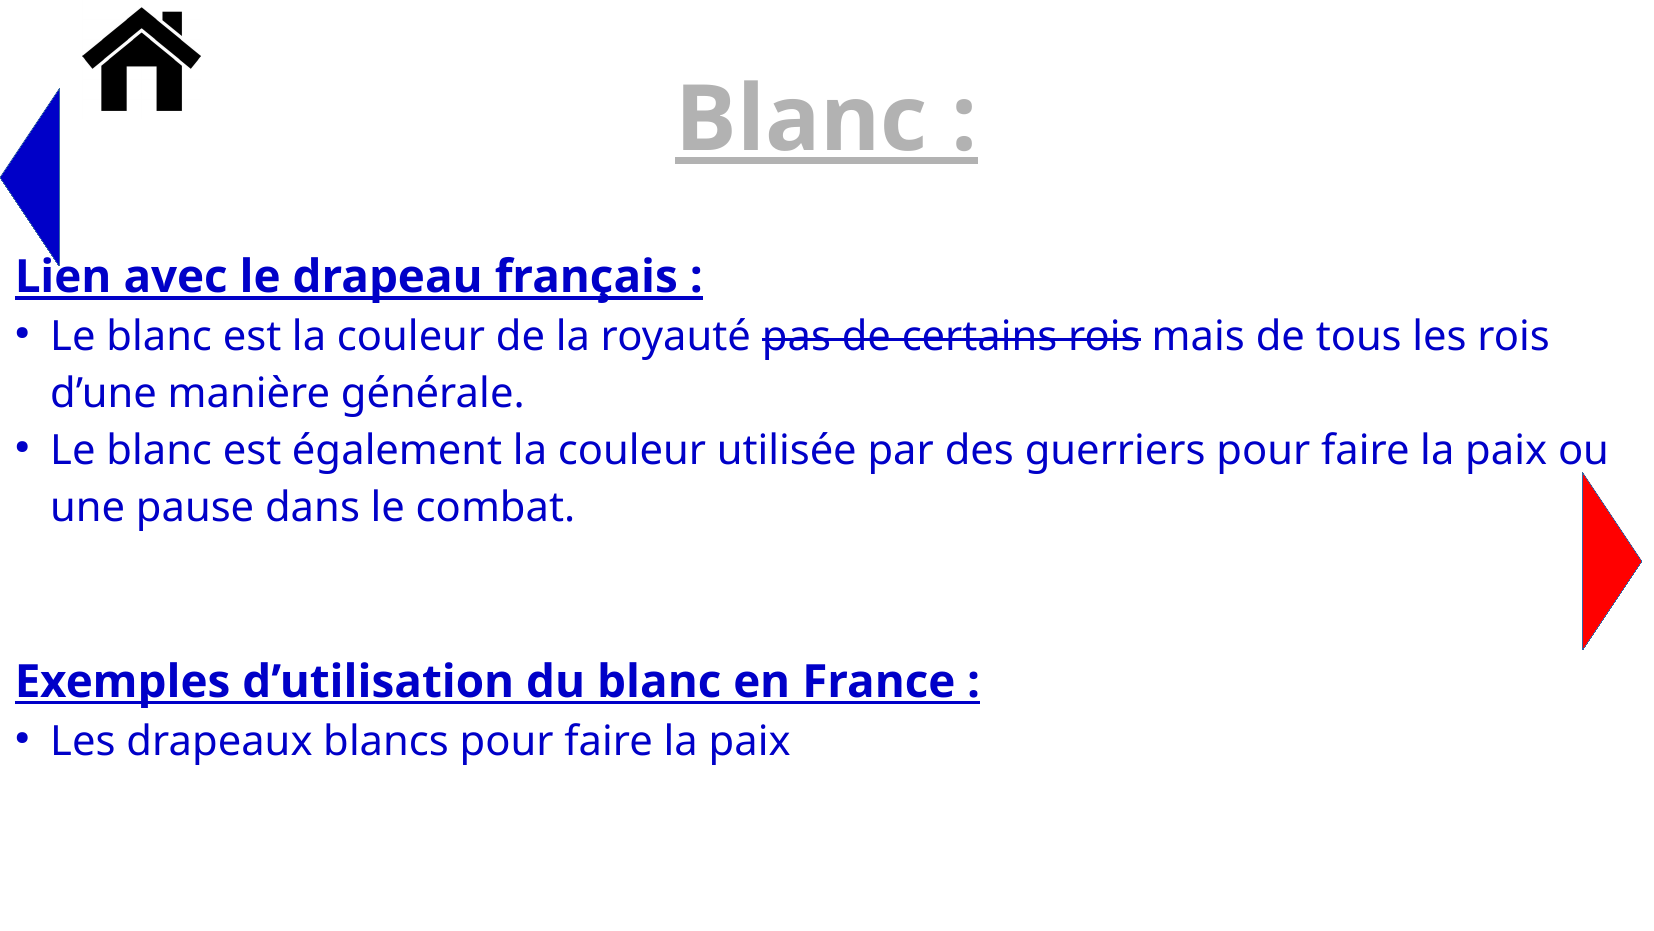

# Blanc :
Lien avec le drapeau français :
Le blanc est la couleur de la royauté pas de certains rois mais de tous les rois d’une manière générale.
Le blanc est également la couleur utilisée par des guerriers pour faire la paix ou une pause dans le combat.
Exemples d’utilisation du blanc en France :
Les drapeaux blancs pour faire la paix